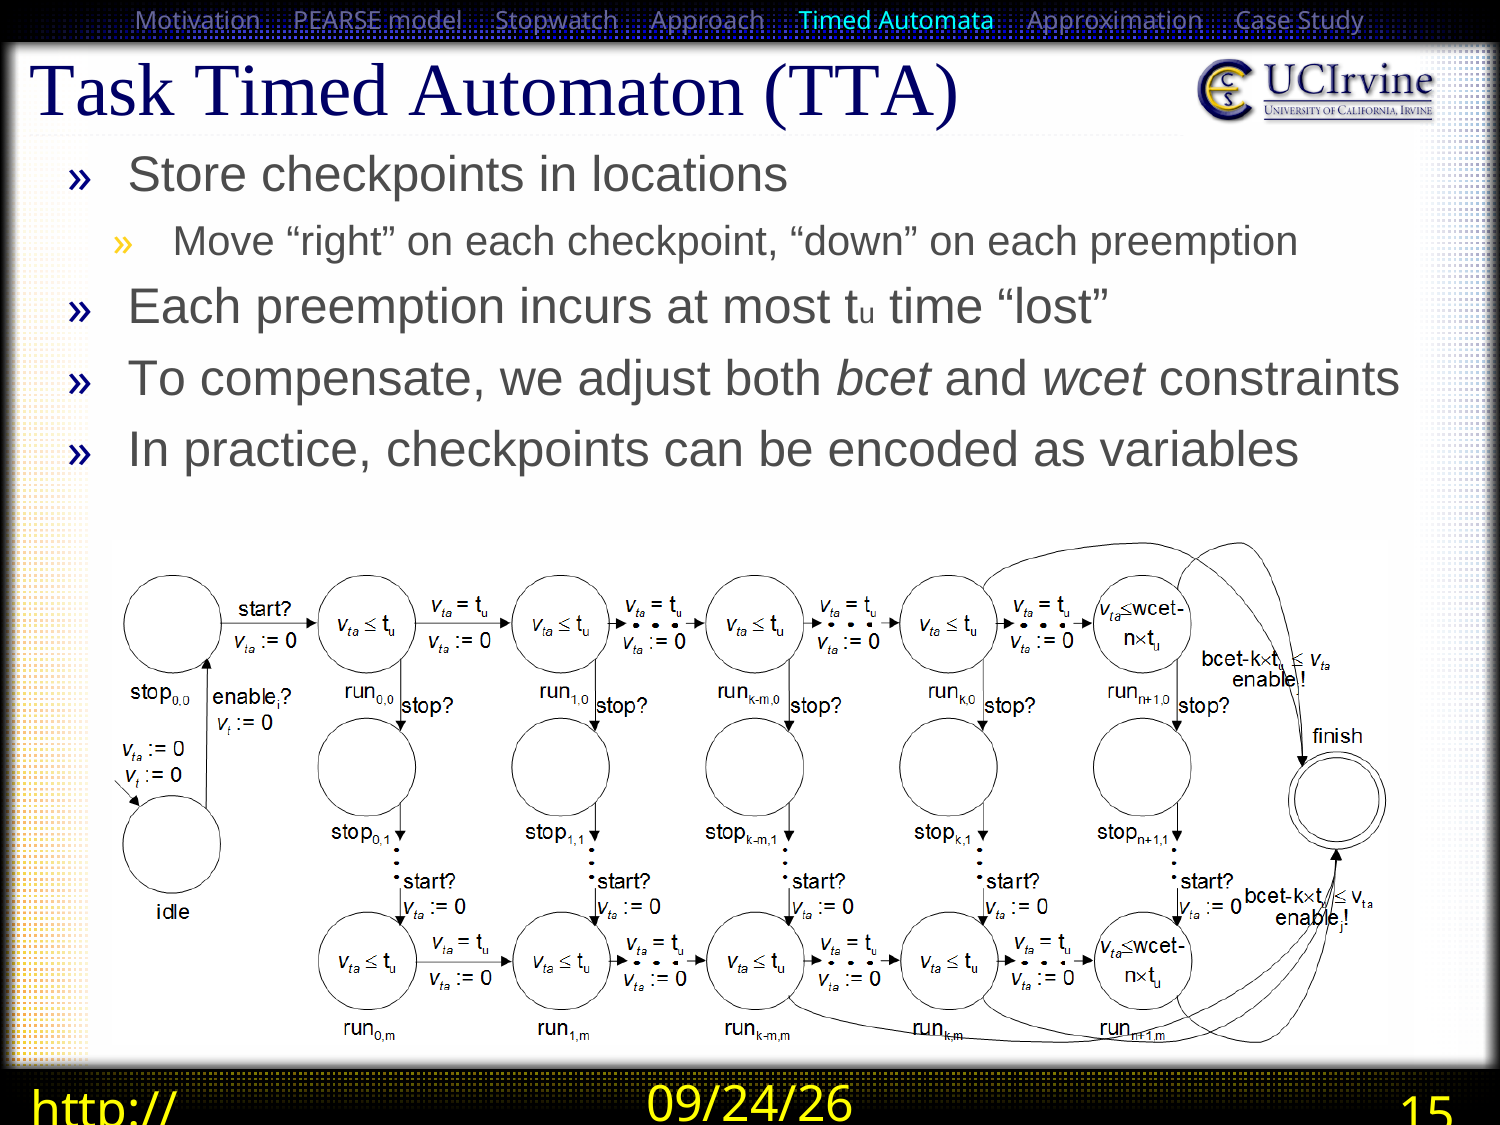

Motivation PEARSE model Stopwatch Approach Timed Automata Approximation Case Study
# Task Timed Automaton (TTA)
Store checkpoints in locations
Move “right” on each checkpoint, “down” on each preemption
Each preemption incurs at most tu time “lost”
To compensate, we adjust both bcet and wcet constraints
In practice, checkpoints can be encoded as variables
15